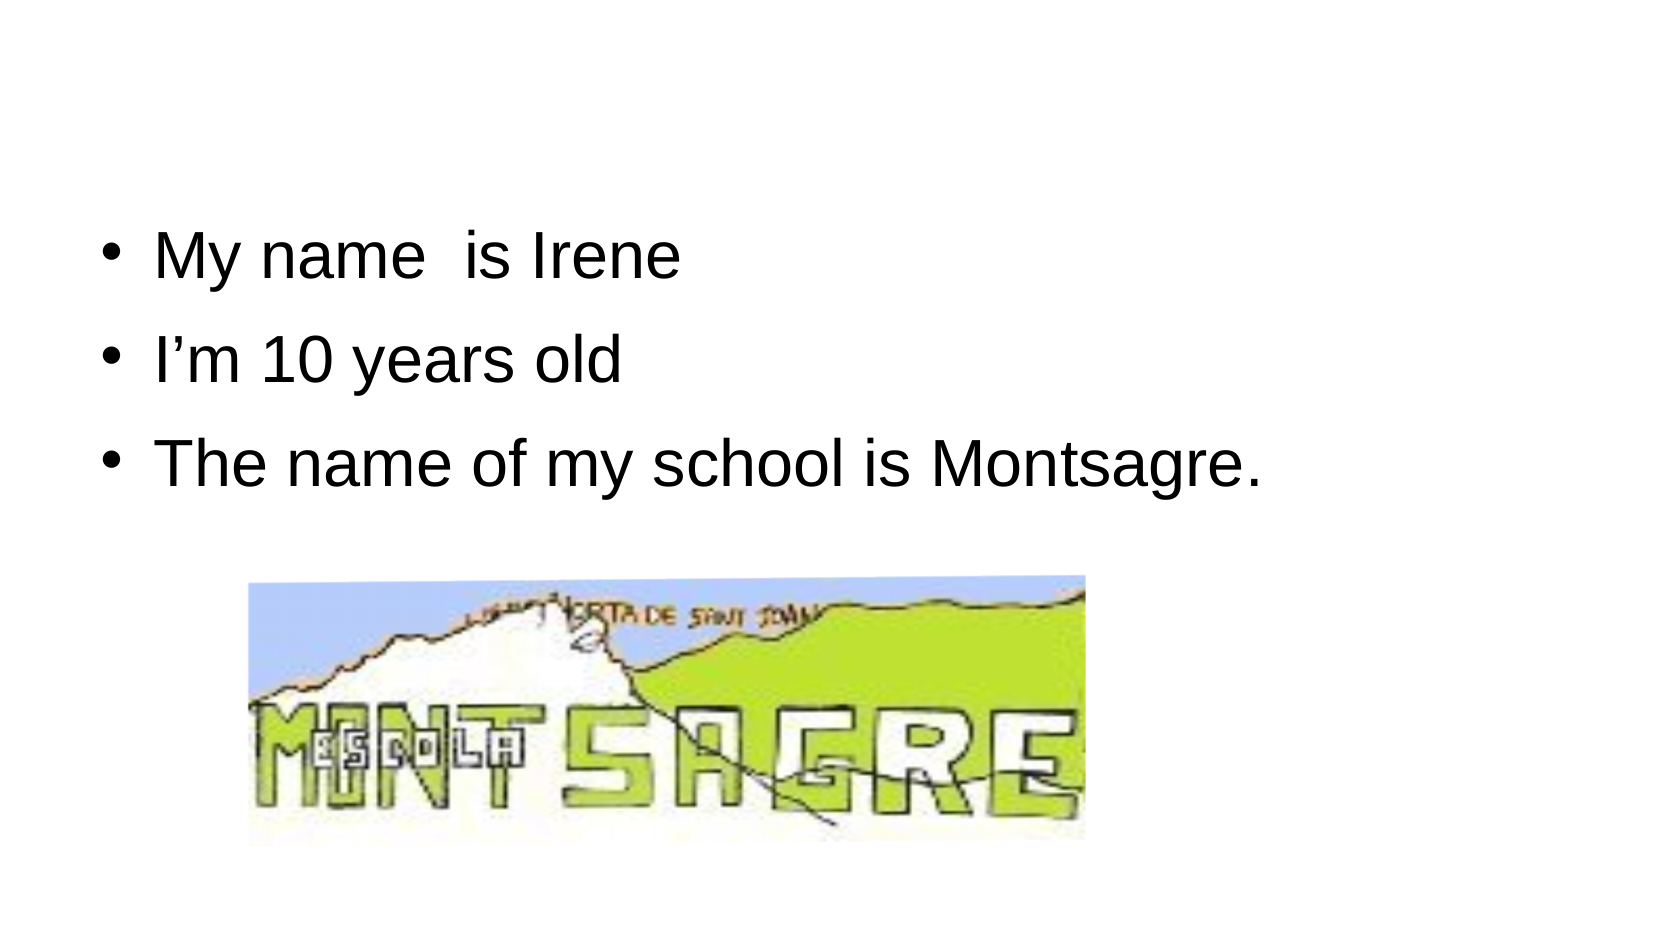

My name is Irene
I’m 10 years old
The name of my school is Montsagre.